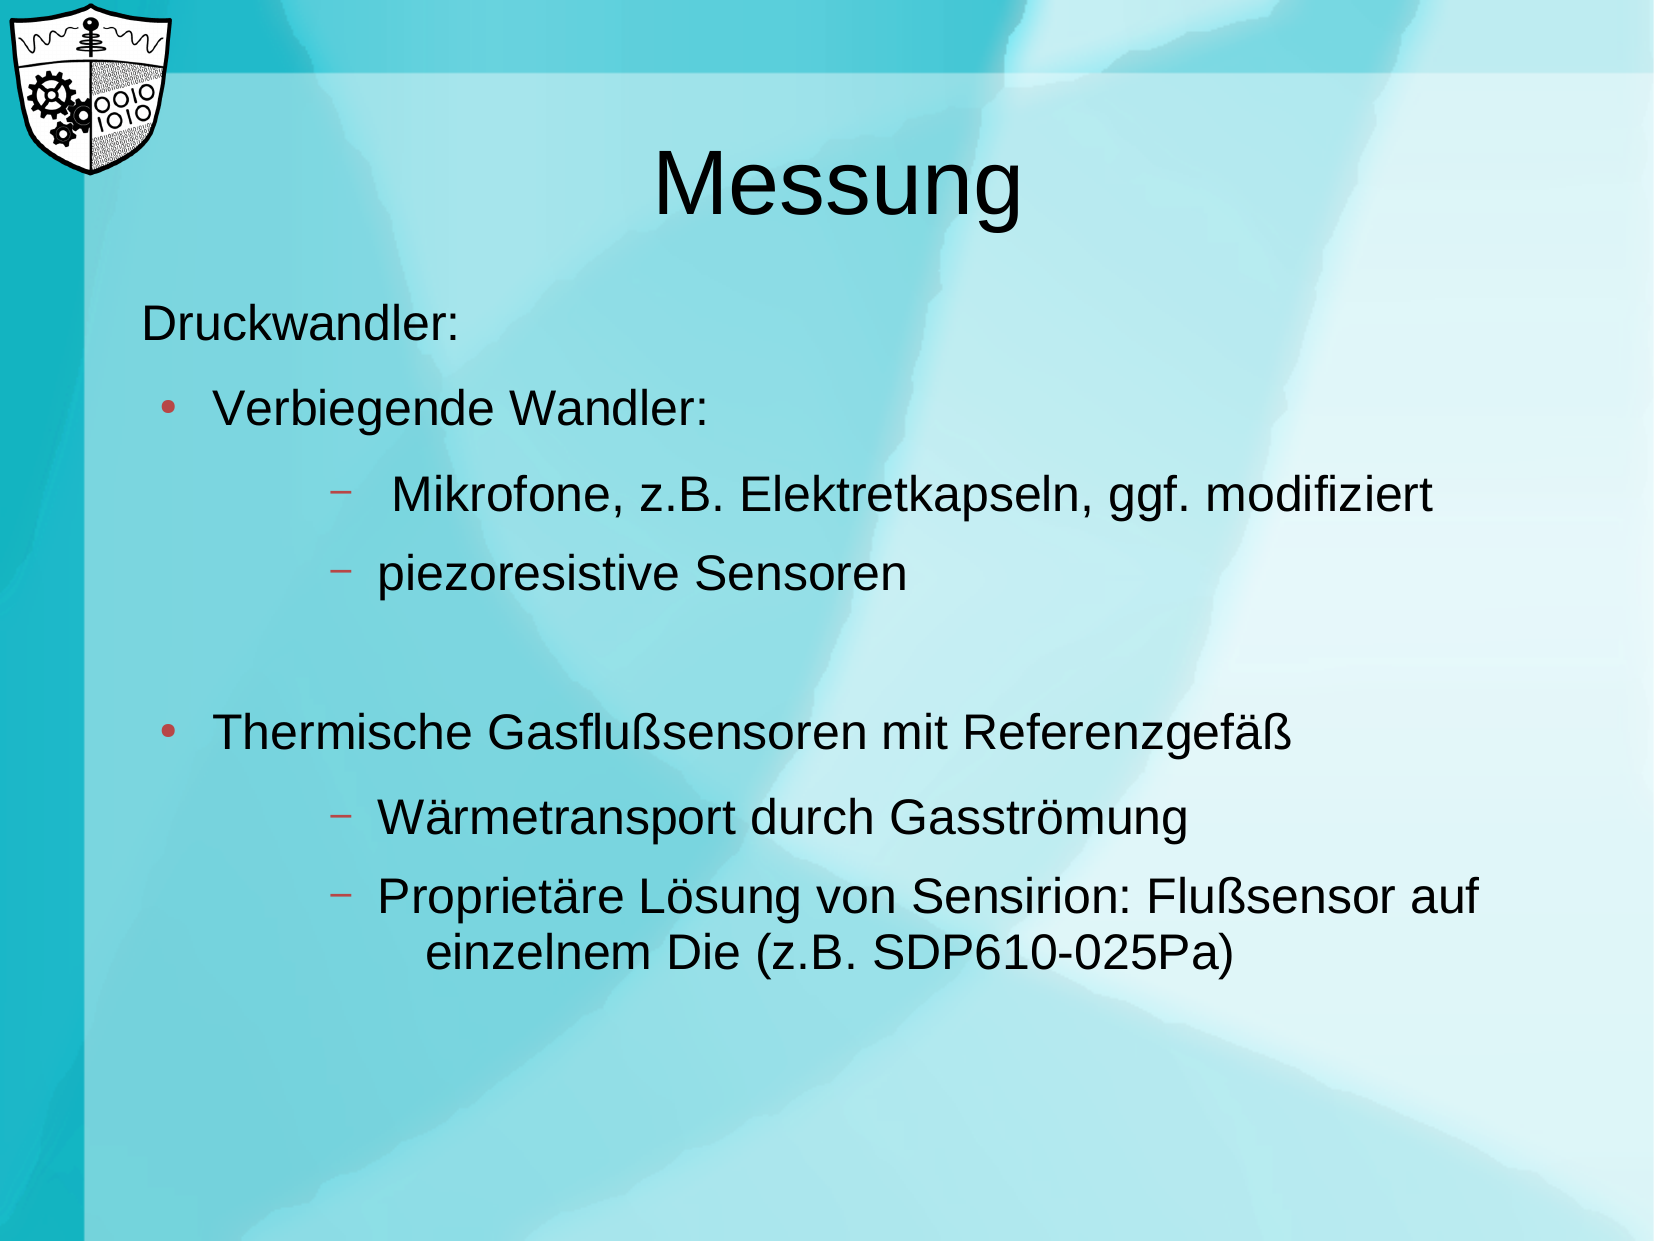

# Messung
Druckwandler:
Verbiegende Wandler:
 Mikrofone, z.B. Elektretkapseln, ggf. modifiziert
piezoresistive Sensoren
Thermische Gasflußsensoren mit Referenzgefäß
Wärmetransport durch Gasströmung
Proprietäre Lösung von Sensirion: Flußsensor auf einzelnem Die (z.B. SDP610-025Pa)